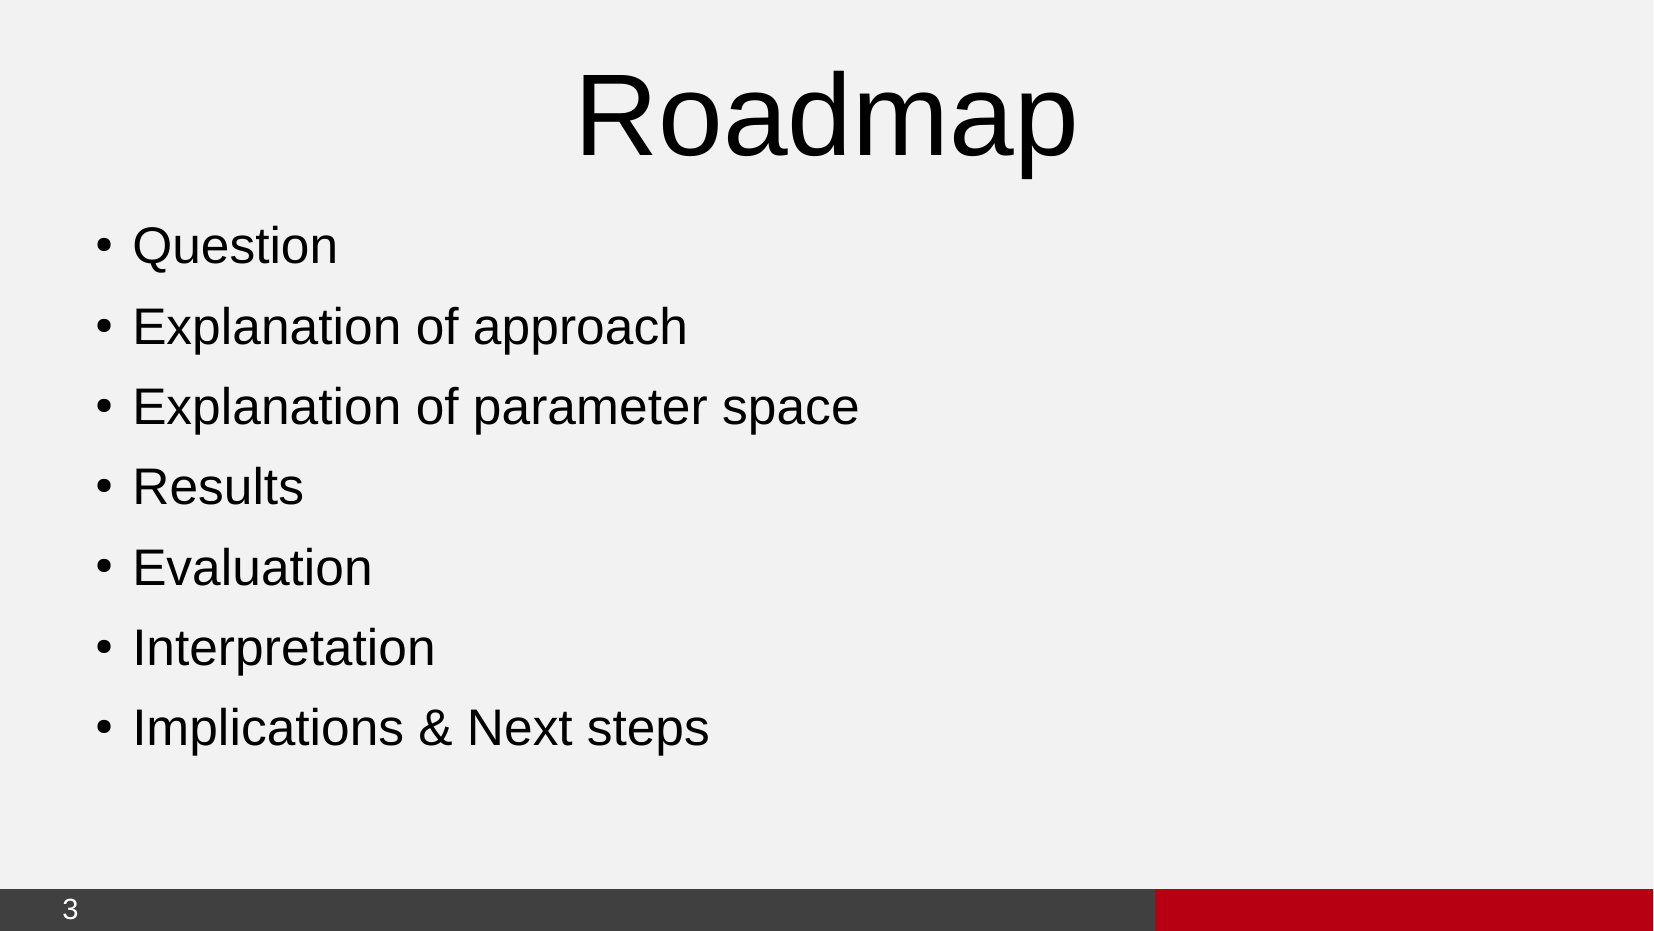

# Roadmap
Question
Explanation of approach
Explanation of parameter space
Results
Evaluation
Interpretation
Implications & Next steps
3